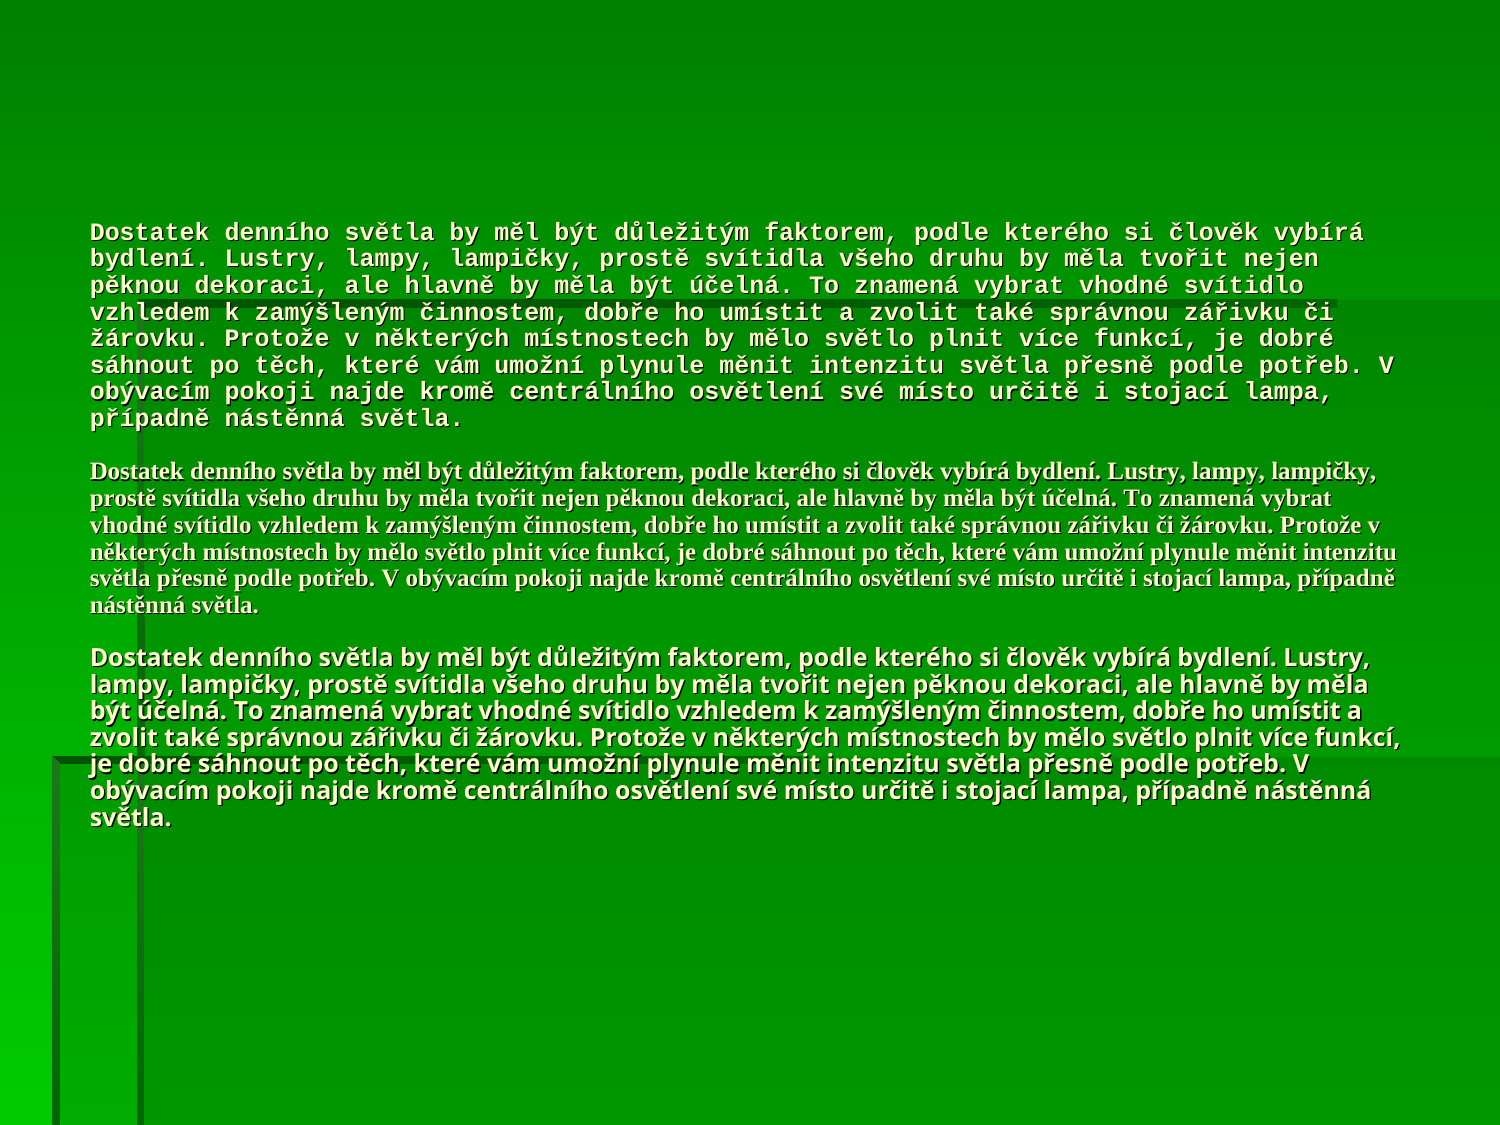

# Dostatek denního světla by měl být důležitým faktorem, podle kterého si člověk vybírá bydlení. Lustry, lampy, lampičky, prostě svítidla všeho druhu by měla tvořit nejen pěknou dekoraci, ale hlavně by měla být účelná. To znamená vybrat vhodné svítidlo vzhledem k zamýšleným činnostem, dobře ho umístit a zvolit také správnou zářivku či žárovku. Protože v některých místnostech by mělo světlo plnit více funkcí, je dobré sáhnout po těch, které vám umožní plynule měnit intenzitu světla přesně podle potřeb. V obývacím pokoji najde kromě centrálního osvětlení své místo určitě i stojací lampa, případně nástěnná světla. Dostatek denního světla by měl být důležitým faktorem, podle kterého si člověk vybírá bydlení. Lustry, lampy, lampičky, prostě svítidla všeho druhu by měla tvořit nejen pěknou dekoraci, ale hlavně by měla být účelná. To znamená vybrat vhodné svítidlo vzhledem k zamýšleným činnostem, dobře ho umístit a zvolit také správnou zářivku či žárovku. Protože v některých místnostech by mělo světlo plnit více funkcí, je dobré sáhnout po těch, které vám umožní plynule měnit intenzitu světla přesně podle potřeb. V obývacím pokoji najde kromě centrálního osvětlení své místo určitě i stojací lampa, případně nástěnná světla. Dostatek denního světla by měl být důležitým faktorem, podle kterého si člověk vybírá bydlení. Lustry, lampy, lampičky, prostě svítidla všeho druhu by měla tvořit nejen pěknou dekoraci, ale hlavně by měla být účelná. To znamená vybrat vhodné svítidlo vzhledem k zamýšleným činnostem, dobře ho umístit a zvolit také správnou zářivku či žárovku. Protože v některých místnostech by mělo světlo plnit více funkcí, je dobré sáhnout po těch, které vám umožní plynule měnit intenzitu světla přesně podle potřeb. V obývacím pokoji najde kromě centrálního osvětlení své místo určitě i stojací lampa, případně nástěnná světla.